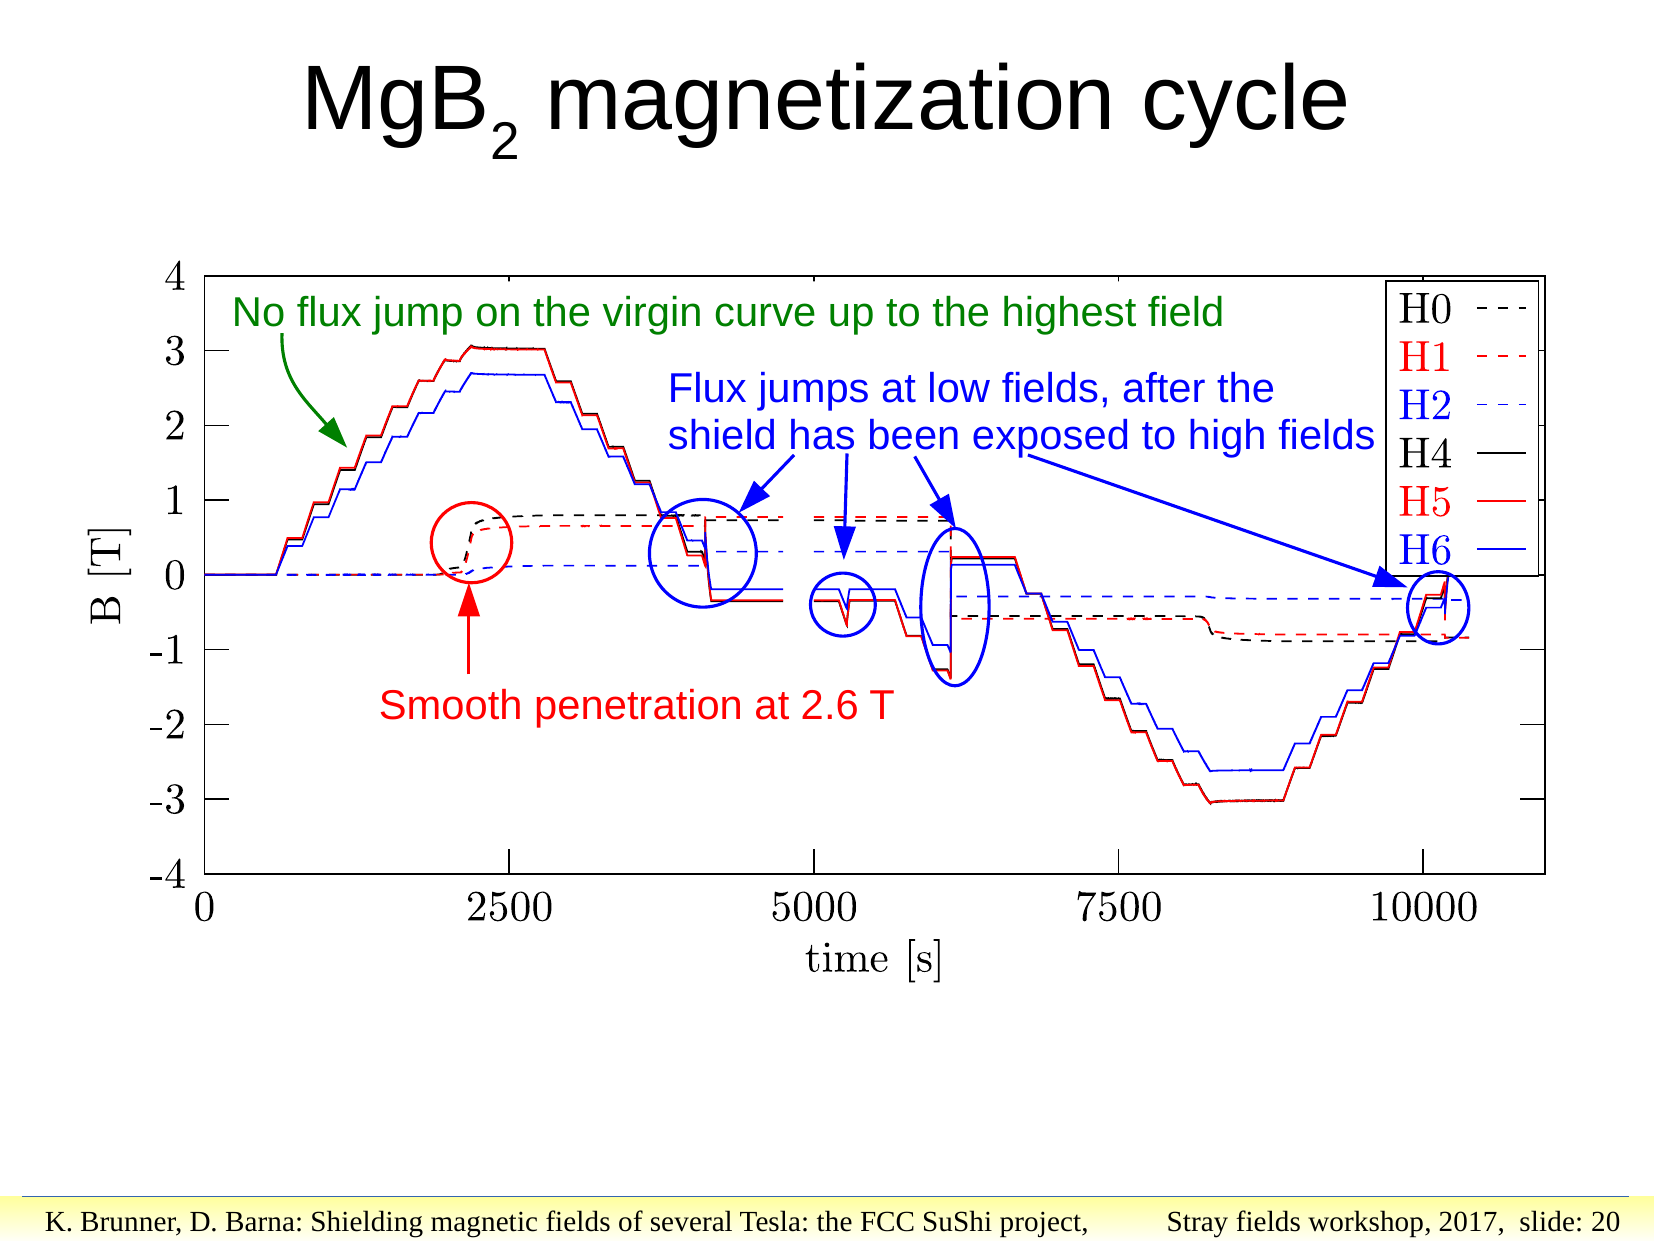

# MgB2 magnetization cycle
No flux jump on the virgin curve up to the highest field
Flux jumps at low fields, after the shield has been exposed to high fields
Smooth penetration at 2.6 T